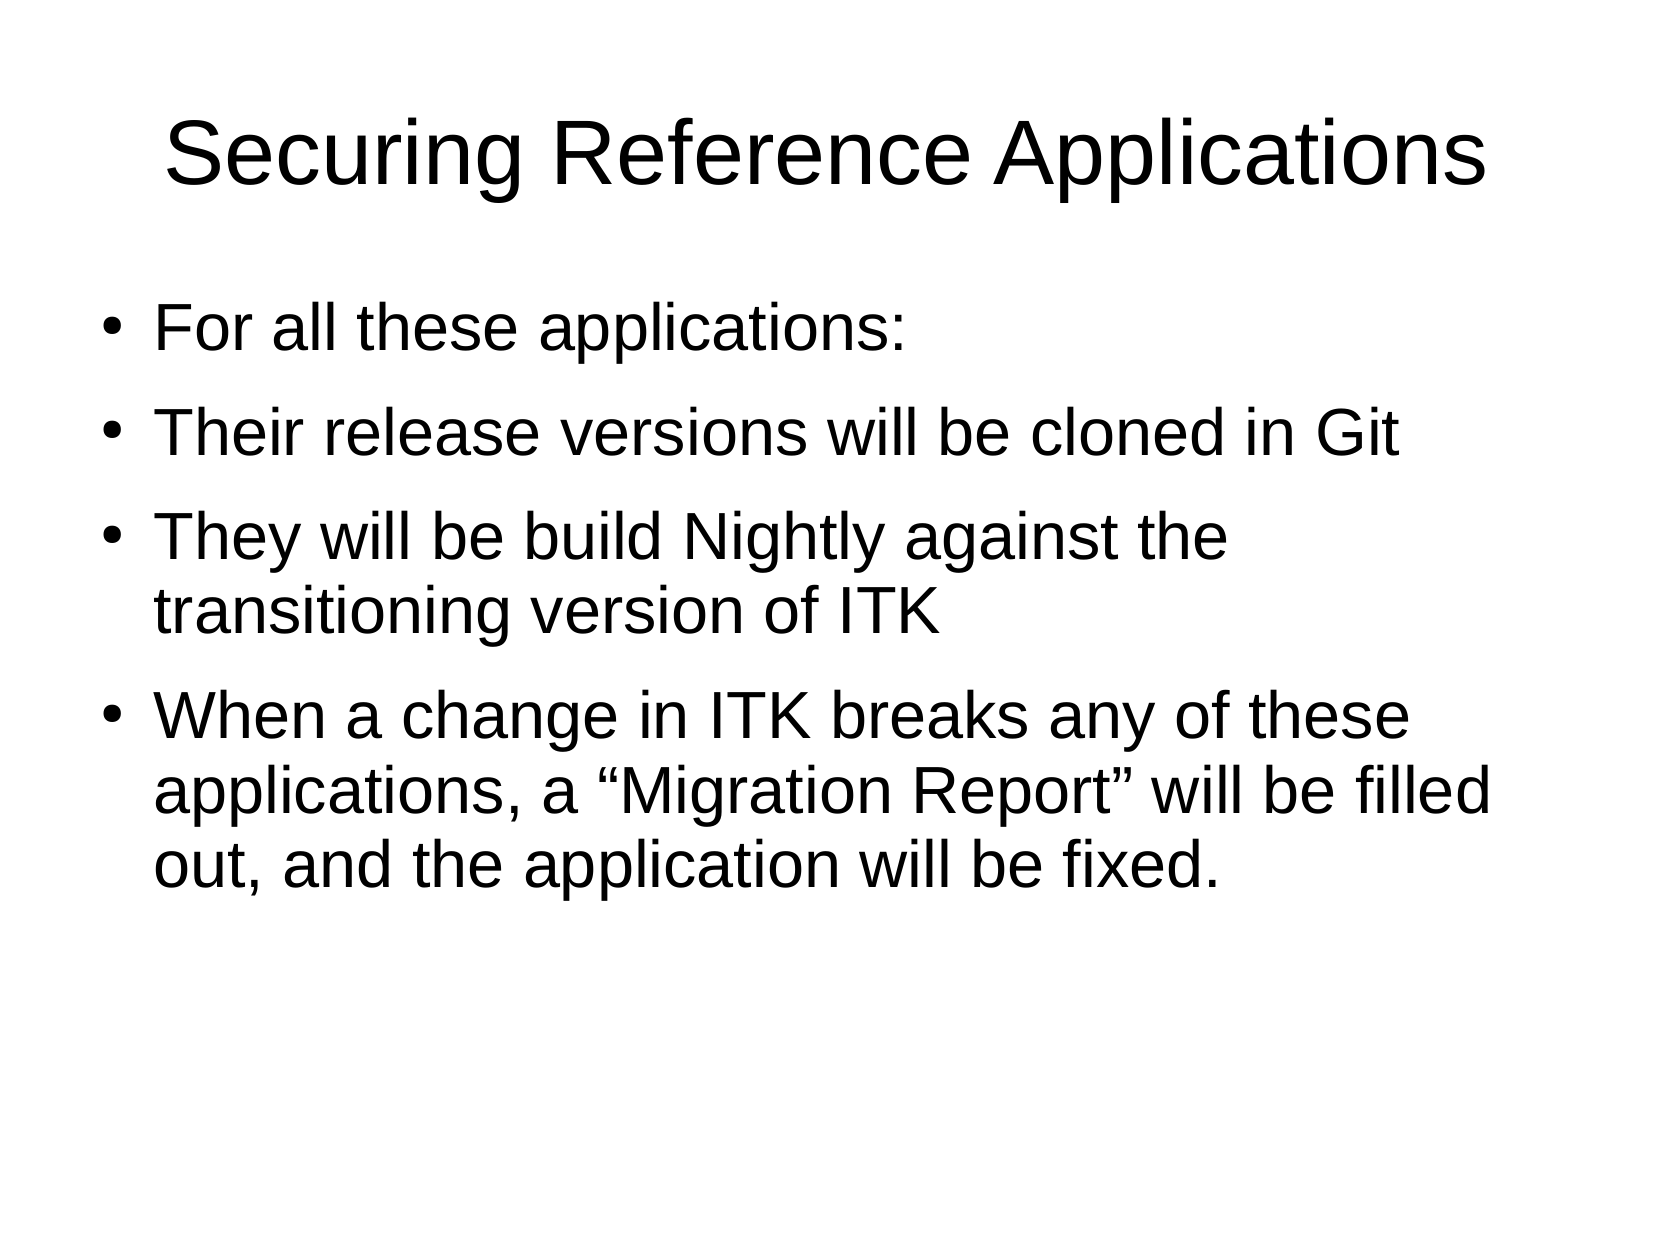

# Securing Reference Applications
For all these applications:
Their release versions will be cloned in Git
They will be build Nightly against the transitioning version of ITK
When a change in ITK breaks any of these applications, a “Migration Report” will be filled out, and the application will be fixed.